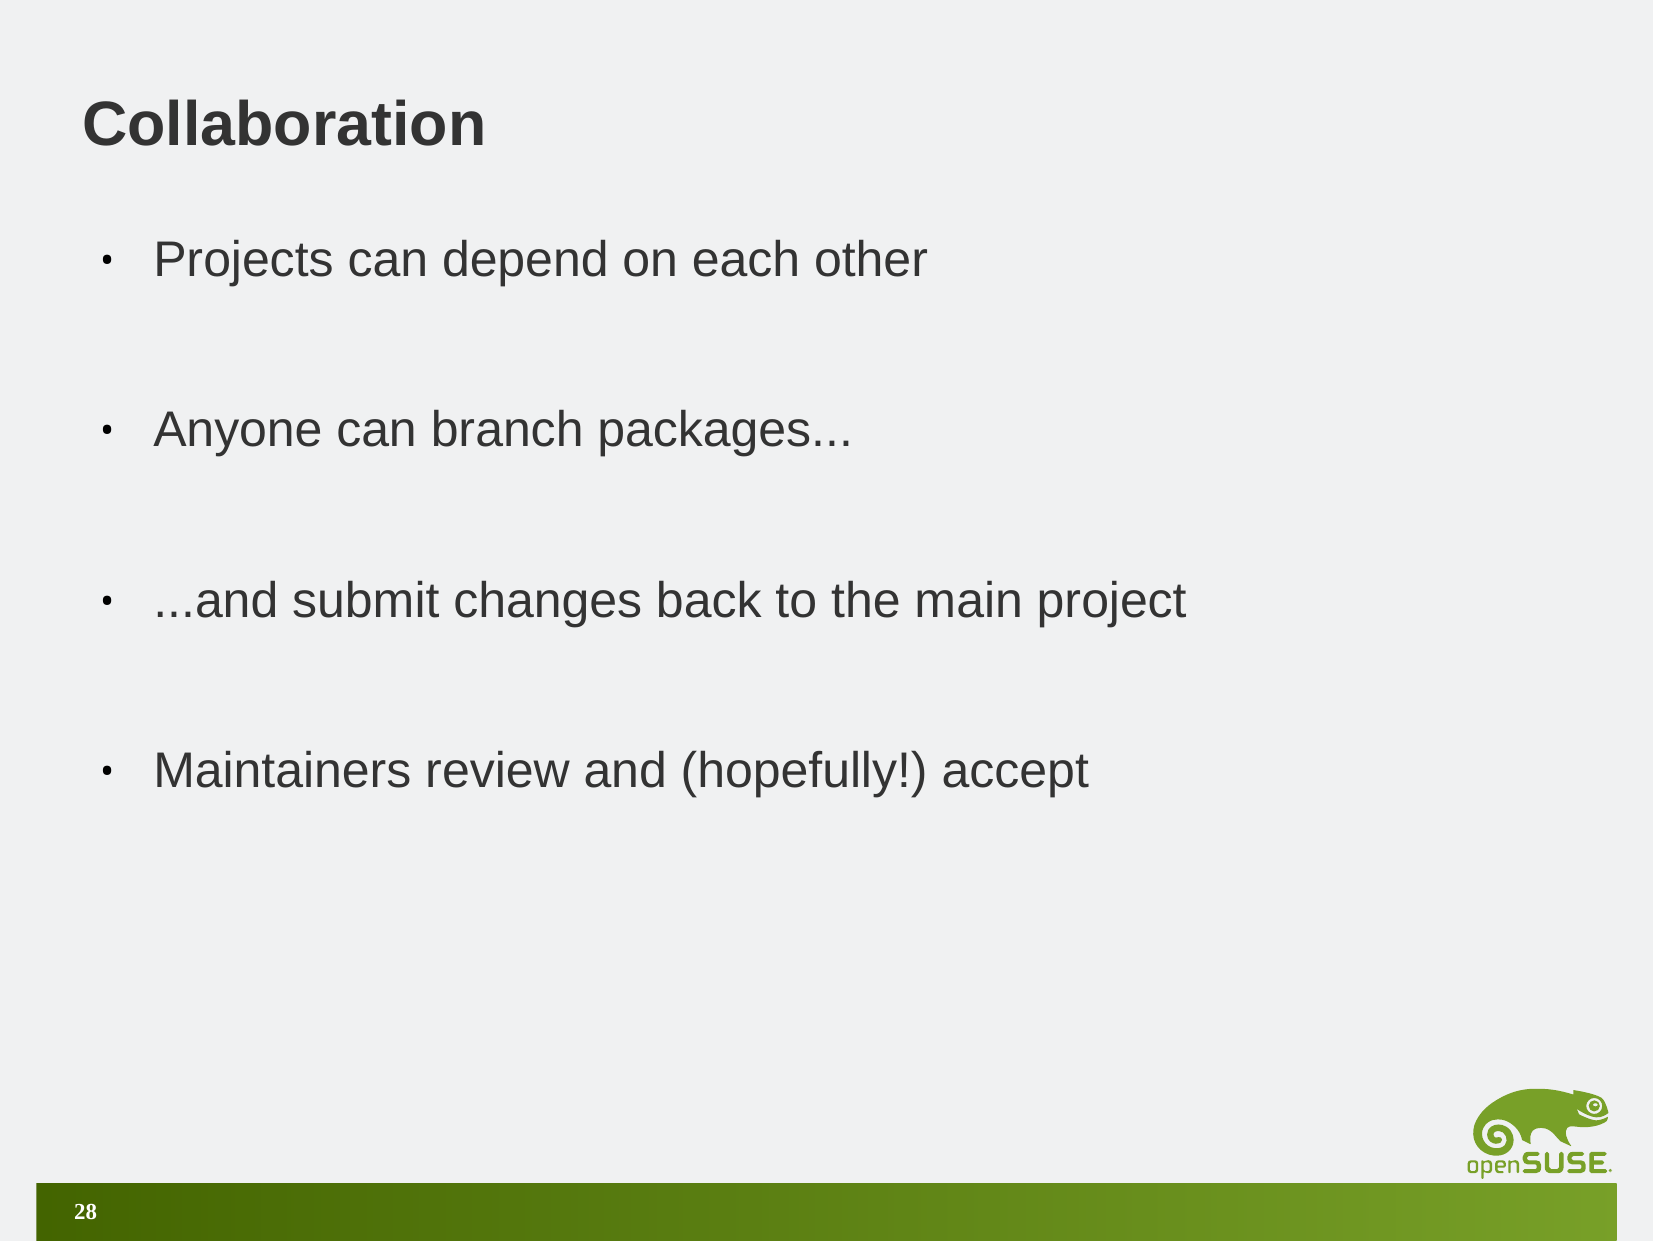

# Collaboration
Projects can depend on each other
Anyone can branch packages...
...and submit changes back to the main project
Maintainers review and (hopefully!) accept
28